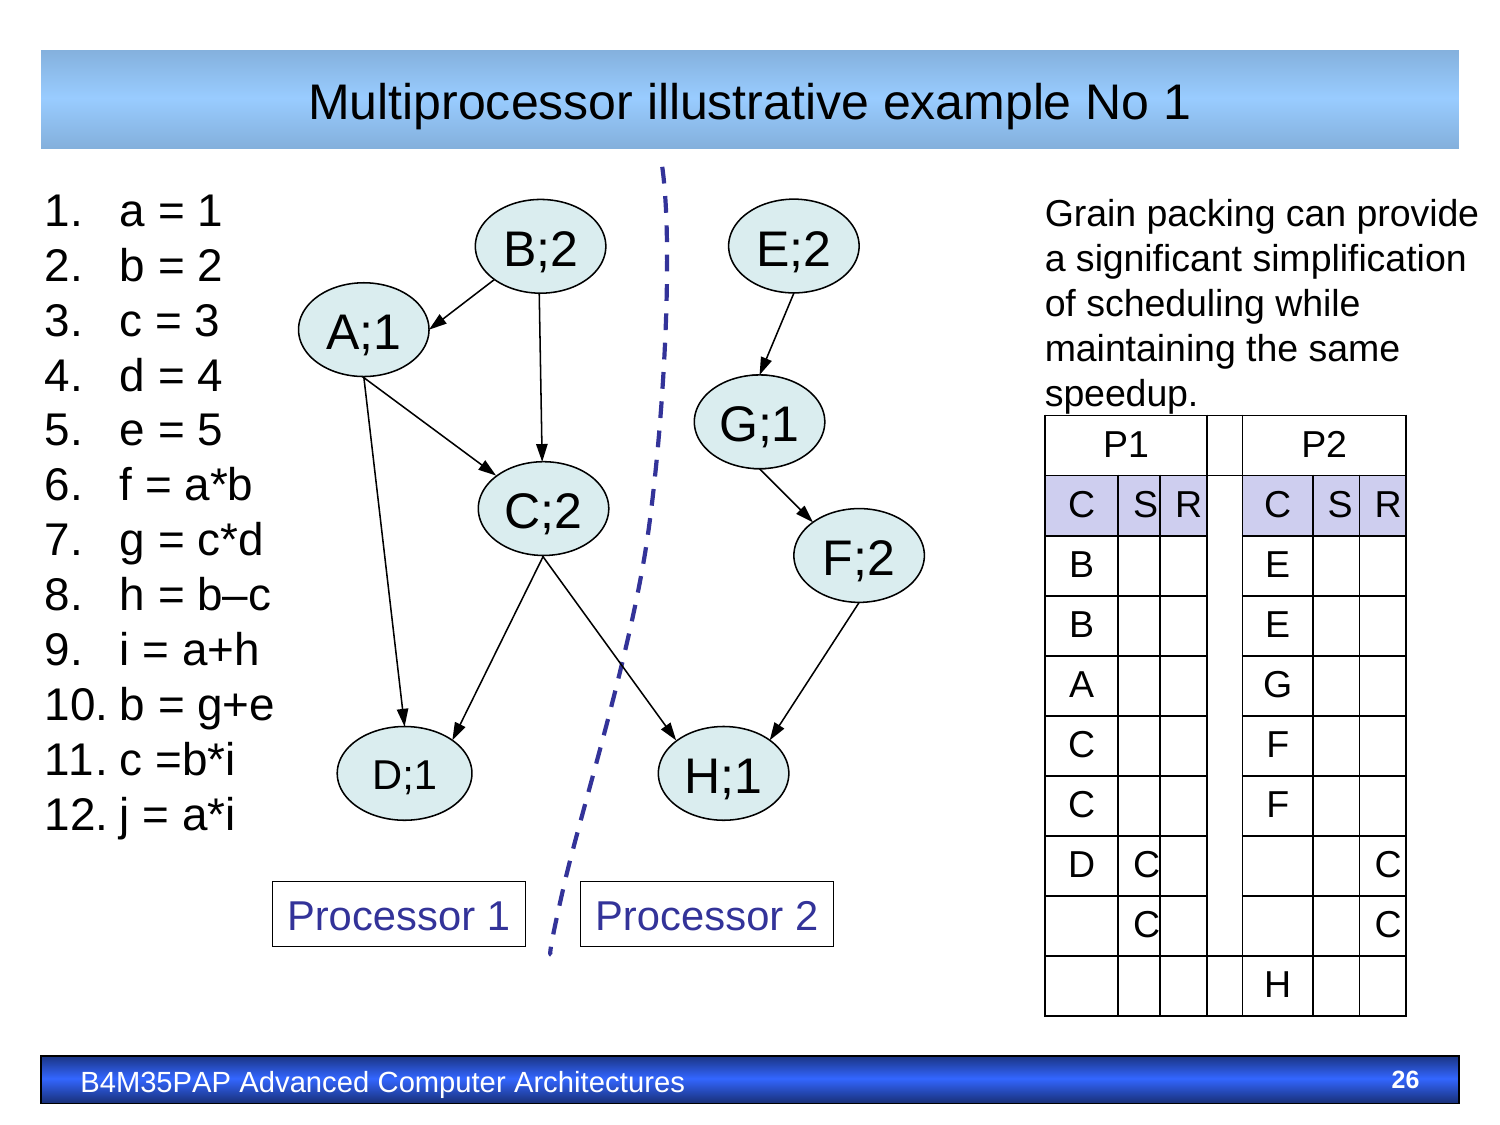

Multiprocessor illustrative example No 1
# a = 1
b = 2
c = 3
d = 4
e = 5
f = a*b
g = c*d
h = b–c
i = a+h
b = g+e
c =b*i
j = a*i
Grain packing can provide a significant simplification of scheduling while maintaining the same speedup.
E;2
B;2
A;1
G;1
7;1
| P1 | | | | P2 | | |
| --- | --- | --- | --- | --- | --- | --- |
| C | S | R | | C | S | R |
| B | | | | E | | |
| B | | | | E | | |
| A | | | | G | | |
| C | | | | F | | |
| C | | | | F | | |
| D | C | | | | | C |
| | C | | | | | C |
| | | | | H | | |
C;2
F;2
D;1
H;1
Processor 1
Processor 2